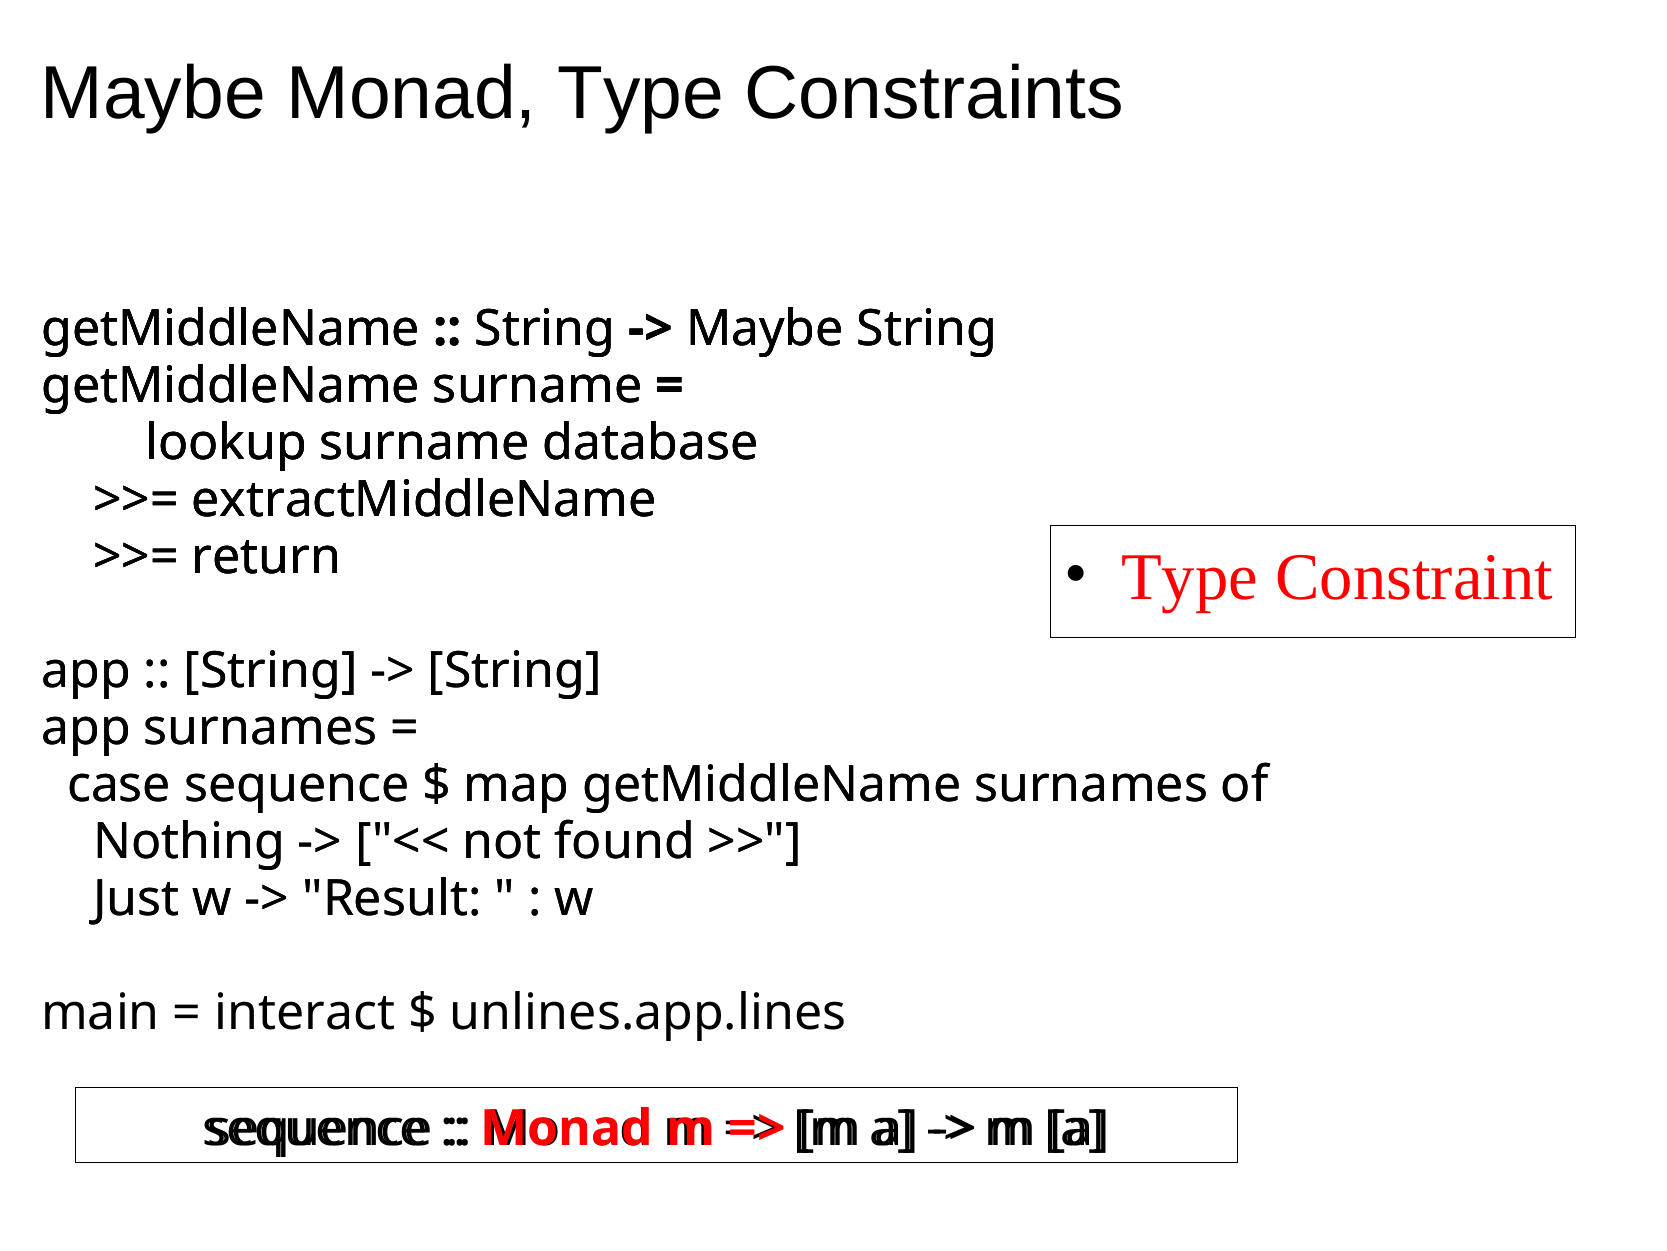

# Maybe Monad, Type Constraints
getMiddleName :: String -> Maybe String
getMiddleName surname =
        lookup surname database
    >>= extractMiddleName
    >>= return
app :: [String] -> [String]
app surnames =
 case sequence $ map getMiddleName surnames of
 Nothing -> ["<< not found >>"]
 Just w -> "Result: " : w
main = interact $ unlines.app.lines
getMiddleName :: String -> Maybe String
getMiddleName surname =
        lookup surname database
    >>= extractMiddleName
    >>= return
getMiddleName :: String -> Maybe String
getMiddleName surname =
        lookup surname database
    >>= extractMiddleName
    >>= return
app :: [String] -> [String]
app surnames =
 case sequence $ map getMiddleName surnames of
 Nothing -> ["<< not found >>"]
 Just w -> "Result: " : w
Type Constraint
sequence :: Monad m => [m a] -> m [a]
sequence :: Monad m => [m a] -> m [a]